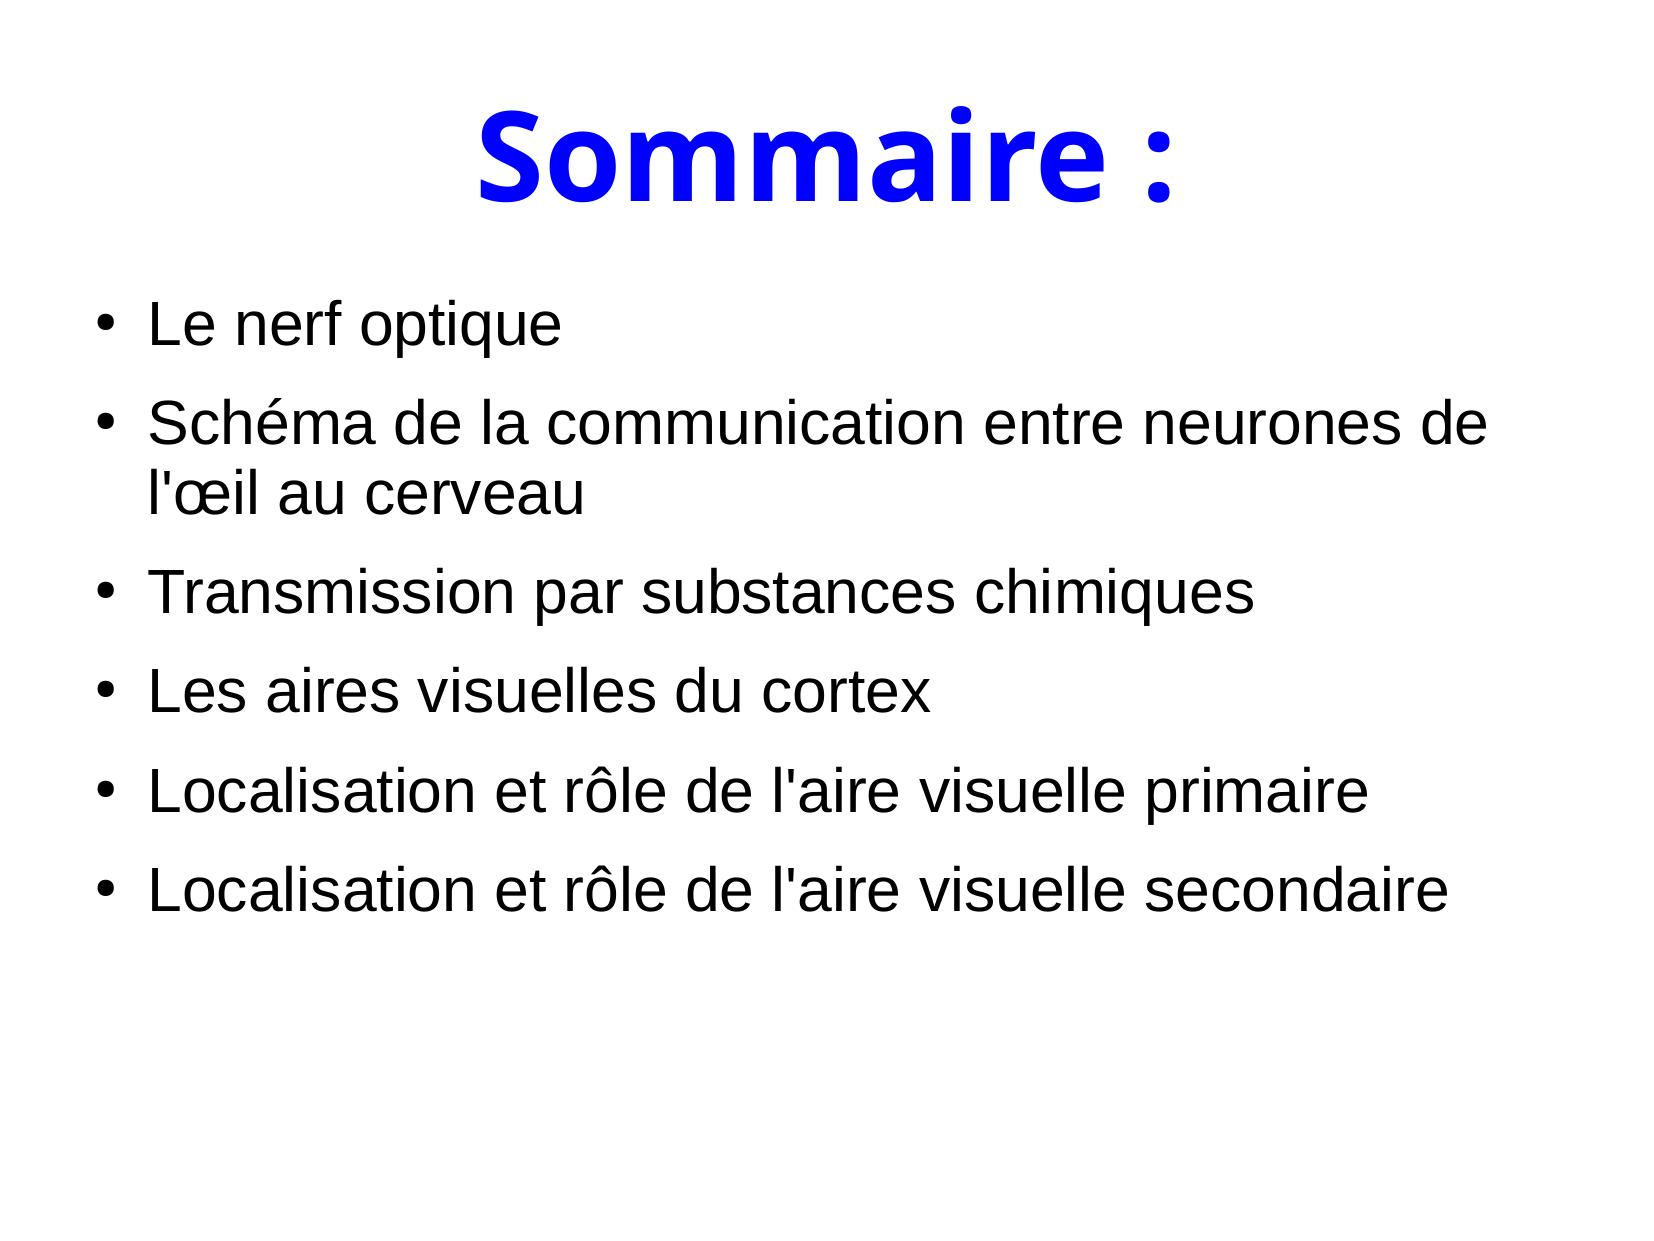

# Sommaire :
Le nerf optique
Schéma de la communication entre neurones de l'œil au cerveau
Transmission par substances chimiques
Les aires visuelles du cortex
Localisation et rôle de l'aire visuelle primaire
Localisation et rôle de l'aire visuelle secondaire